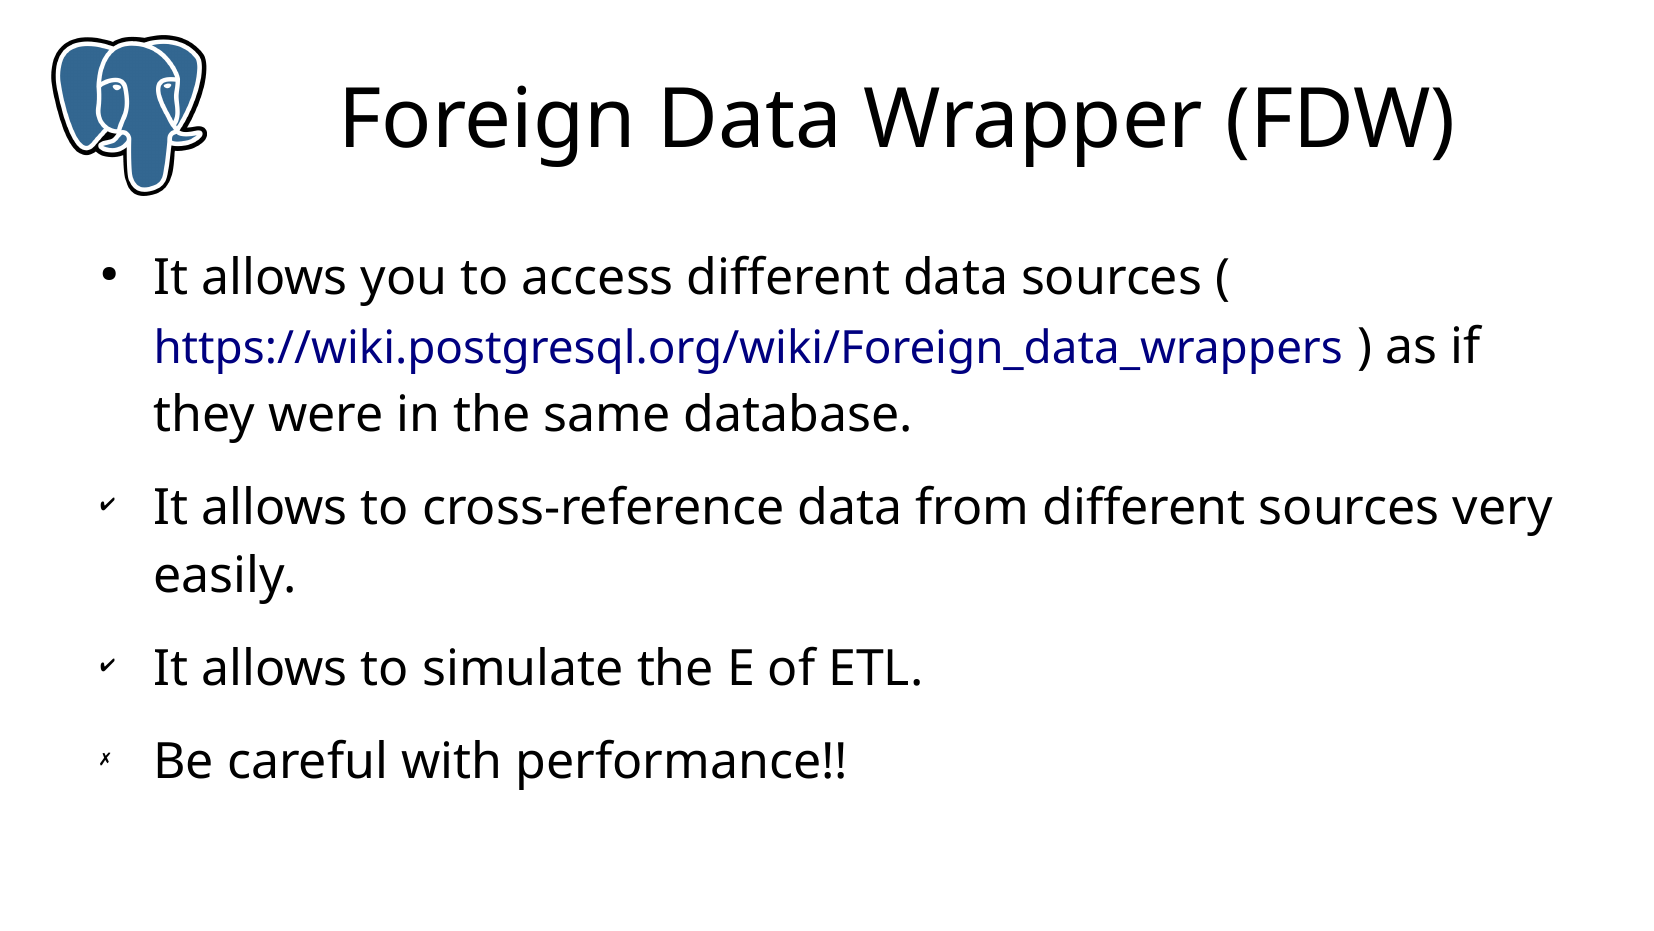

# Foreign Data Wrapper (FDW)
It allows you to access different data sources (https://wiki.postgresql.org/wiki/Foreign_data_wrappers ) as if they were in the same database.
It allows to cross-reference data from different sources very easily.
It allows to simulate the E of ETL.
Be careful with performance!!